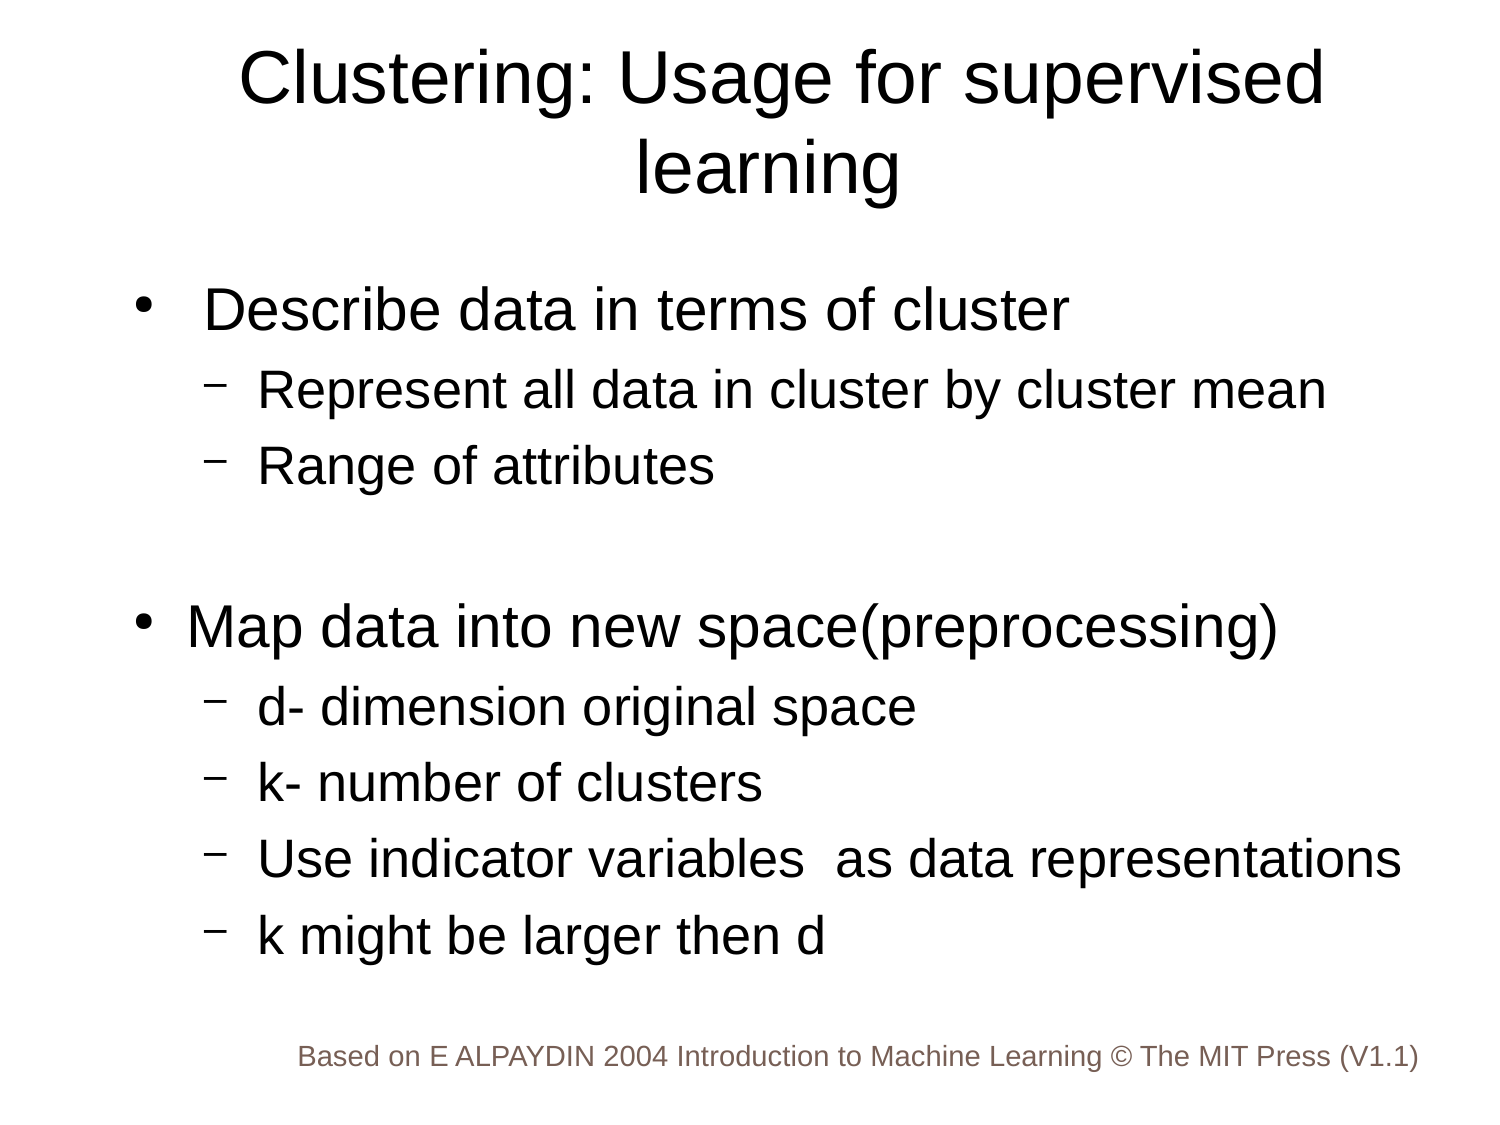

# Clustering: Usage for supervised learning
7
 Describe data in terms of cluster
Represent all data in cluster by cluster mean
Range of attributes
Map data into new space(preprocessing)
d- dimension original space
k- number of clusters
Use indicator variables as data representations
k might be larger then d
Based on E ALPAYDIN 2004 Introduction to Machine Learning © The MIT Press (V1.1)